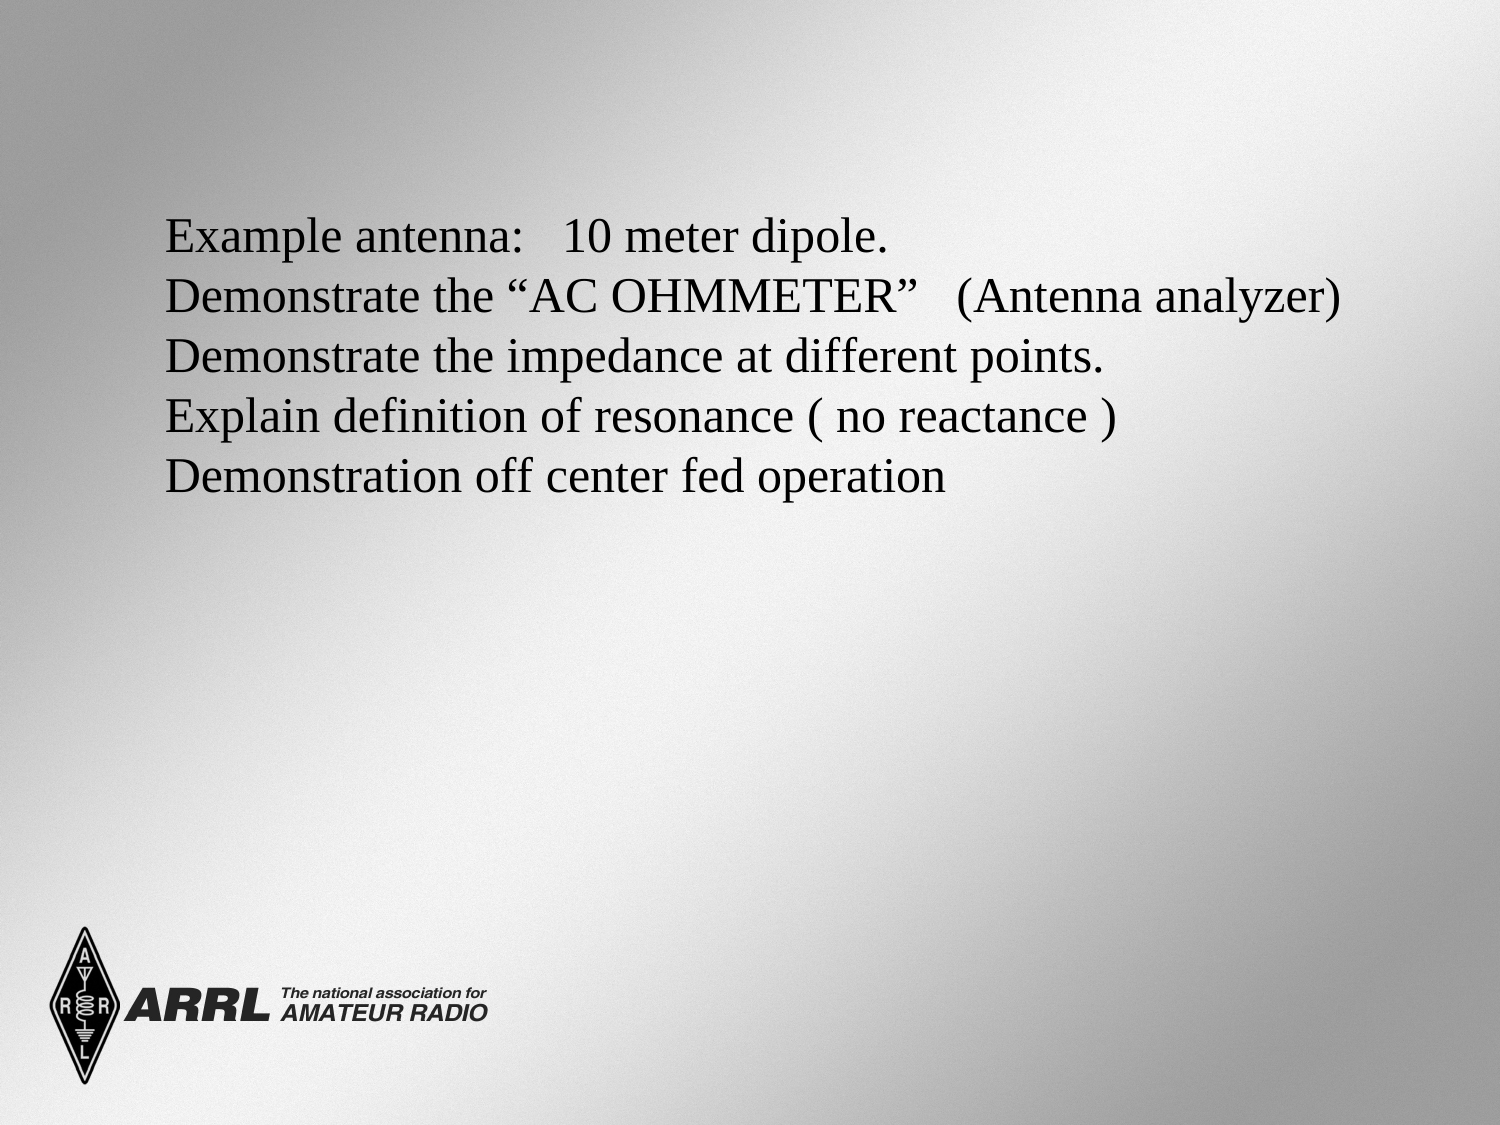

Example antenna: 10 meter dipole.
Demonstrate the “AC OHMMETER” (Antenna analyzer)
Demonstrate the impedance at different points.
Explain definition of resonance ( no reactance )
Demonstration off center fed operation